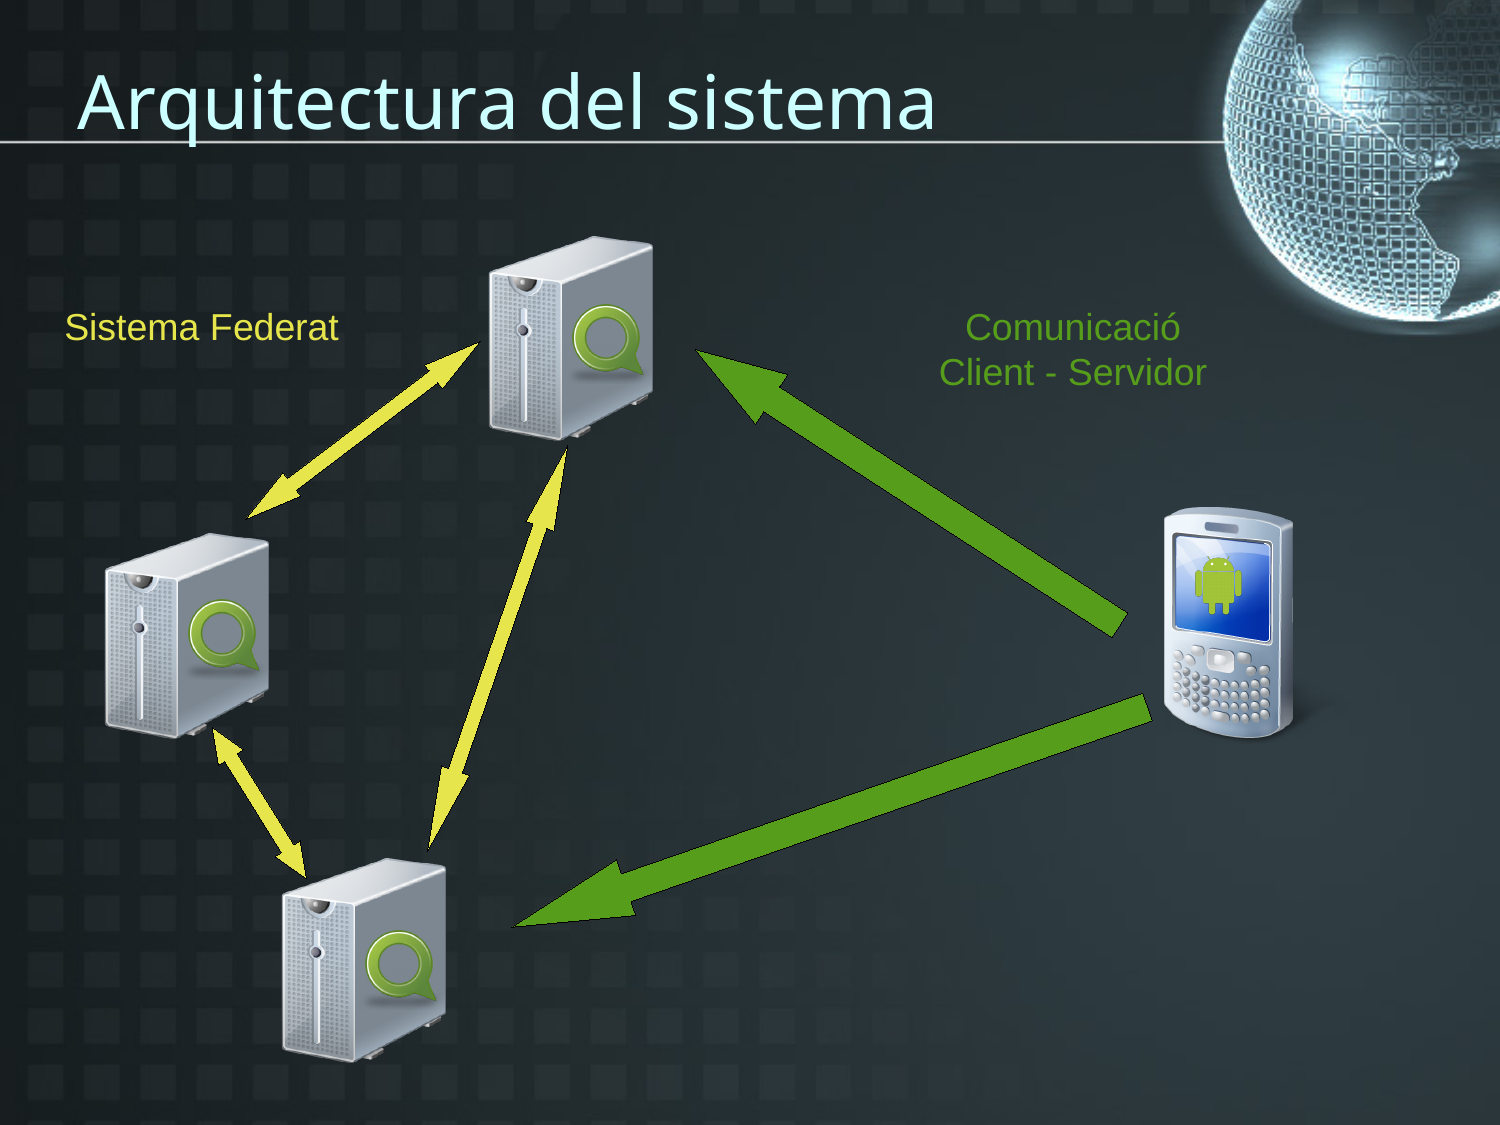

# Arquitectura del sistema
Sistema Federat
Comunicació
Client - Servidor